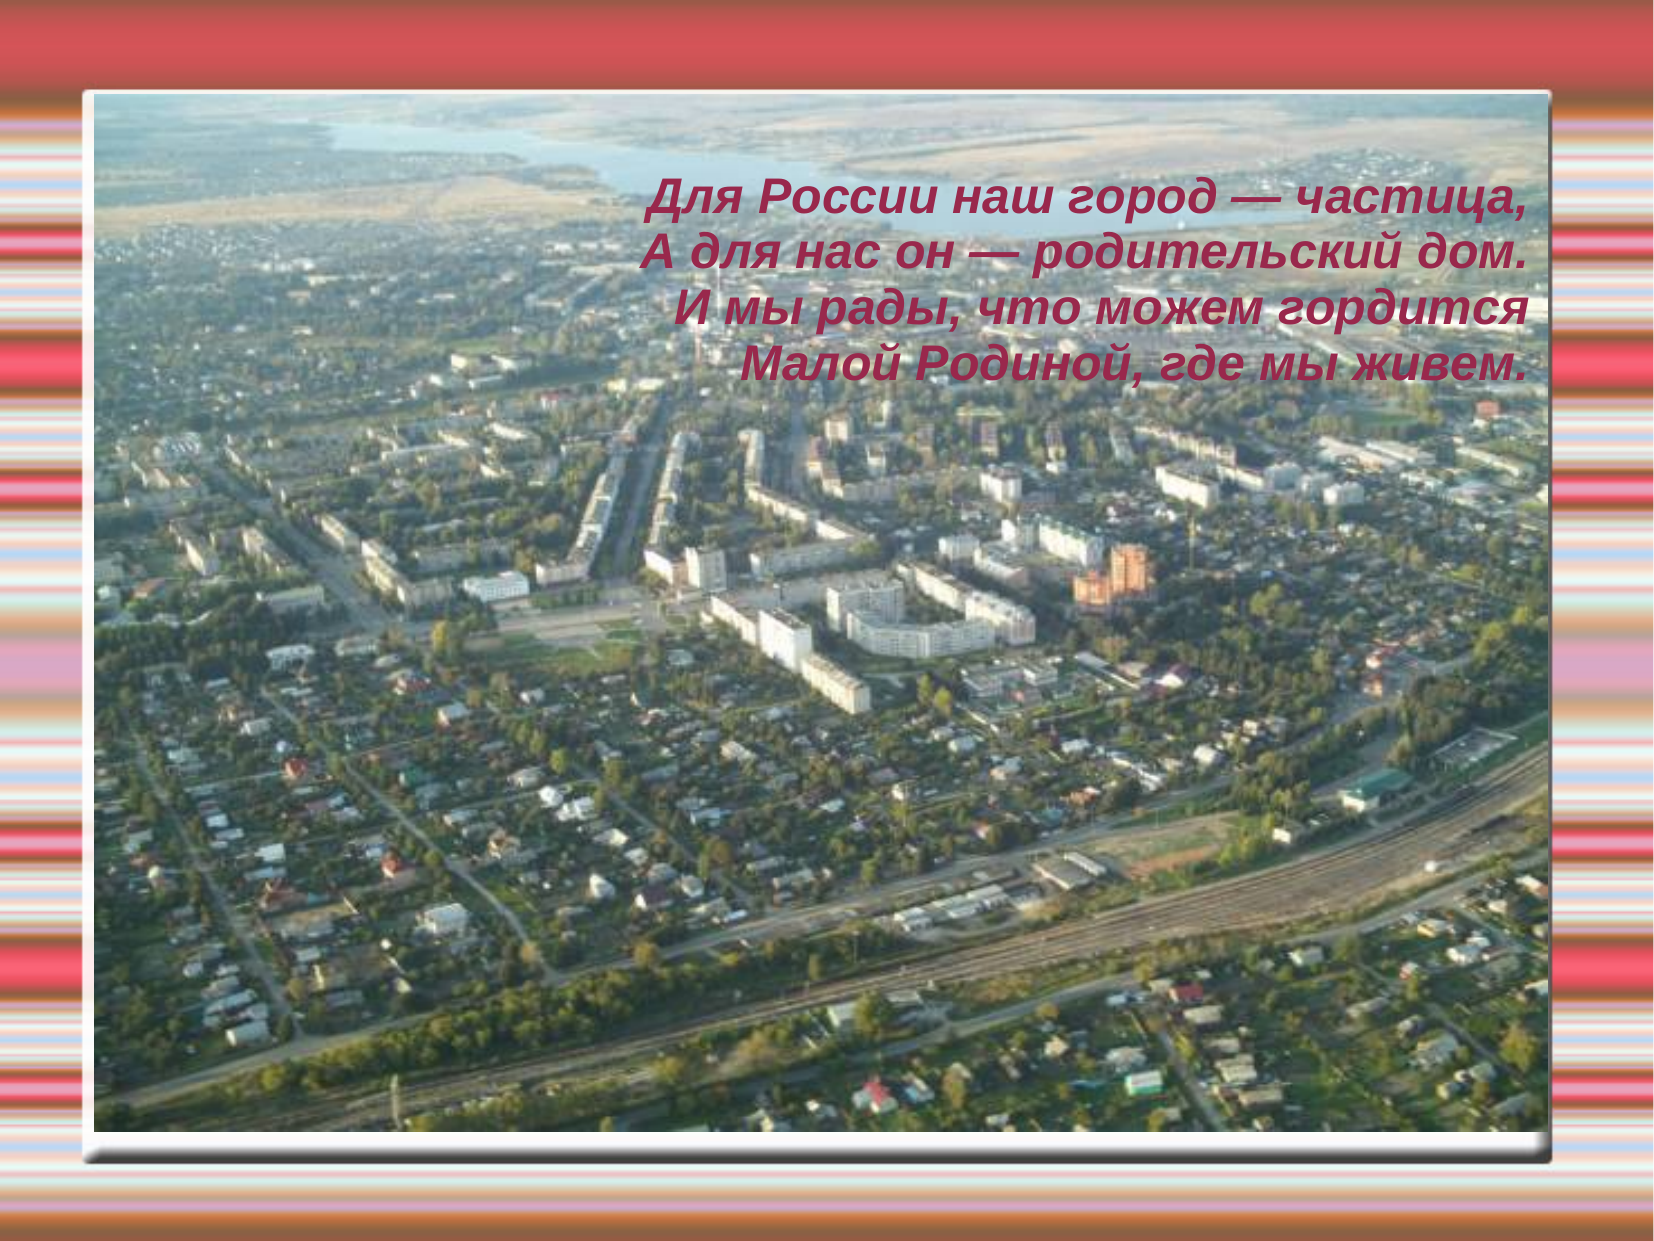

# Для России наш город — частица, А для нас он — родительский дом. И мы рады, что можем гордится Малой Родиной, где мы живем.